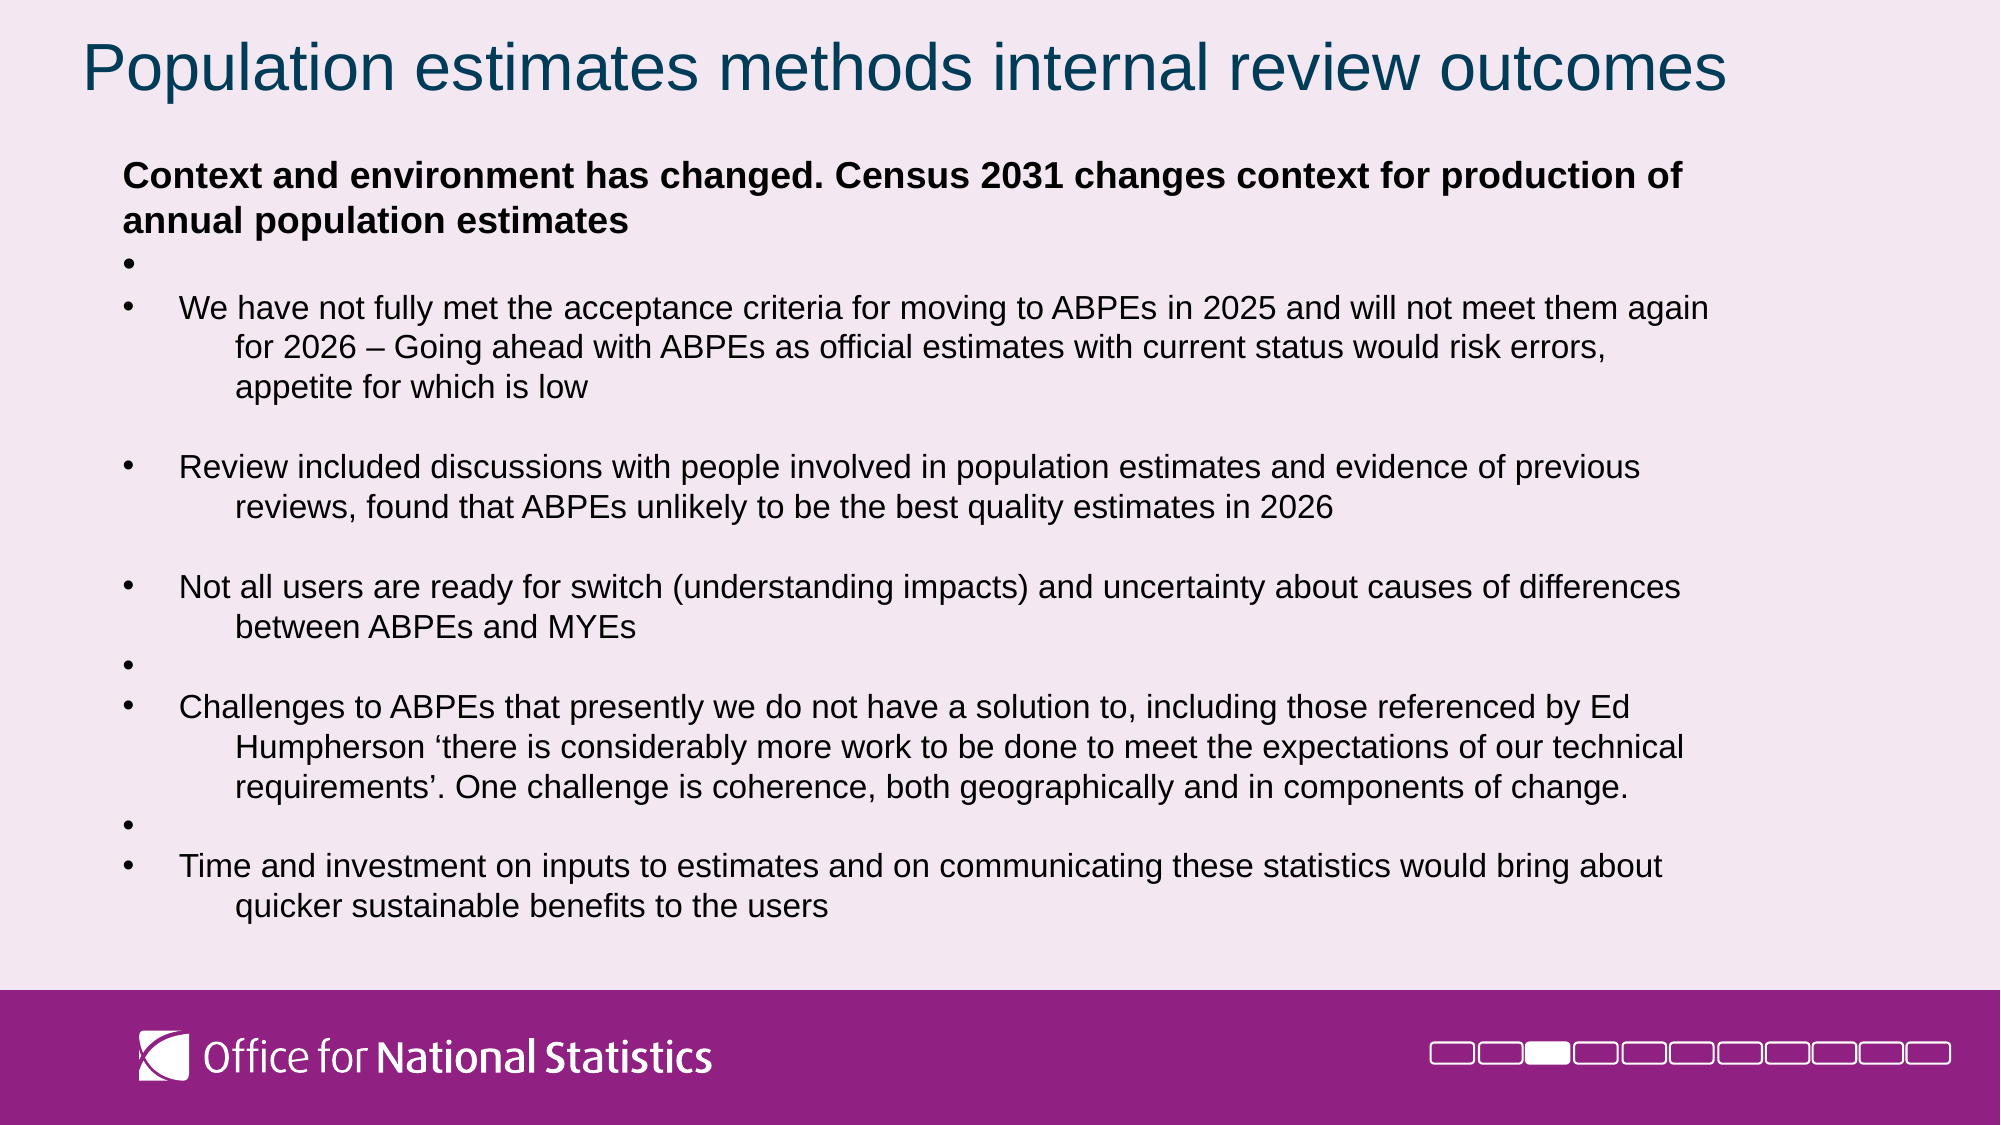

Population estimates methods internal review outcomes
Context and environment has changed. Census 2031 changes context for production of annual population estimates
We have not fully met the acceptance criteria for moving to ABPEs in 2025 and will not meet them again for 2026 – Going ahead with ABPEs as official estimates with current status would risk errors, appetite for which is low
Review included discussions with people involved in population estimates and evidence of previous reviews, found that ABPEs unlikely to be the best quality estimates in 2026
Not all users are ready for switch (understanding impacts) and uncertainty about causes of differences between ABPEs and MYEs
Challenges to ABPEs that presently we do not have a solution to, including those referenced by Ed Humpherson ‘there is considerably more work to be done to meet the expectations of our technical requirements’. One challenge is coherence, both geographically and in components of change.
Time and investment on inputs to estimates and on communicating these statistics would bring about quicker sustainable benefits to the users